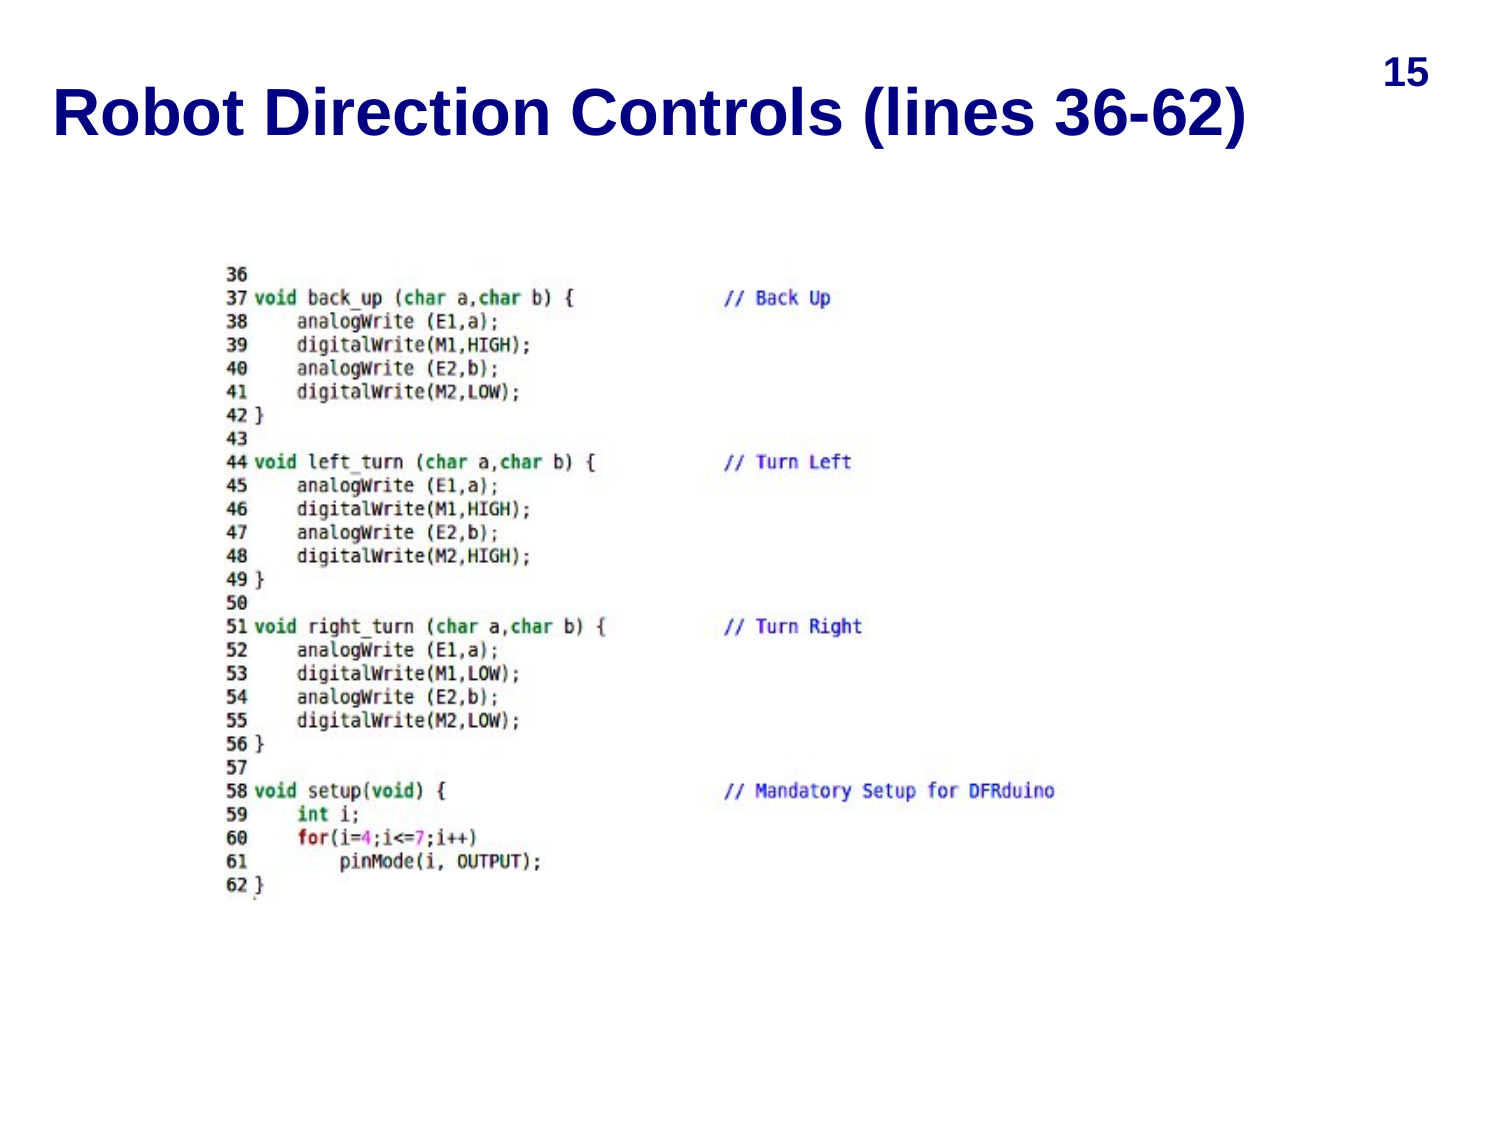

15
# Robot Direction Controls (lines 36-62)